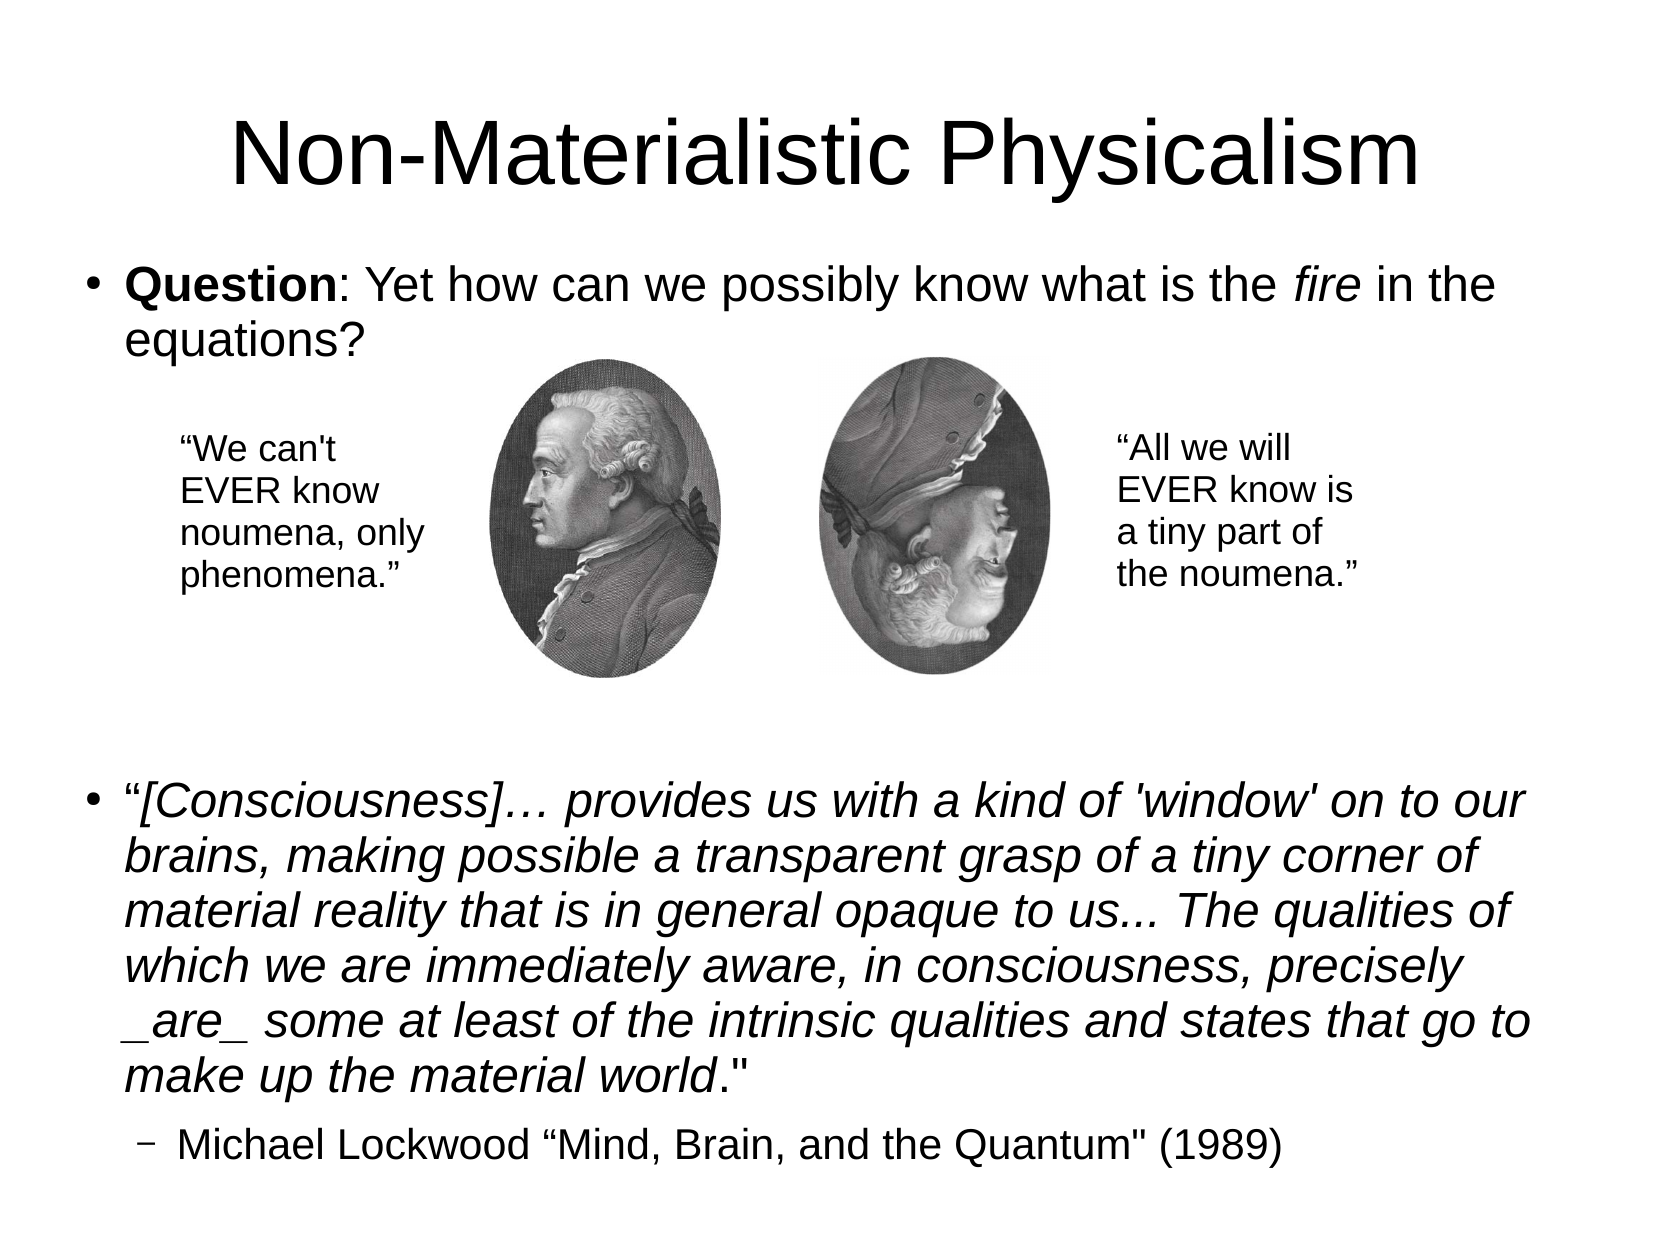

# Non-Materialistic Physicalism
Question: Yet how can we possibly know what is the fire in the equations?
“[Consciousness]… provides us with a kind of 'window' on to our brains, making possible a transparent grasp of a tiny corner of material reality that is in general opaque to us... The qualities of which we are immediately aware, in consciousness, precisely _are_ some at least of the intrinsic qualities and states that go to make up the material world."
Michael Lockwood “Mind, Brain, and the Quantum" (1989)
“All we will EVER know is a tiny part of the noumena.”
“We can't EVER know noumena, only phenomena.”